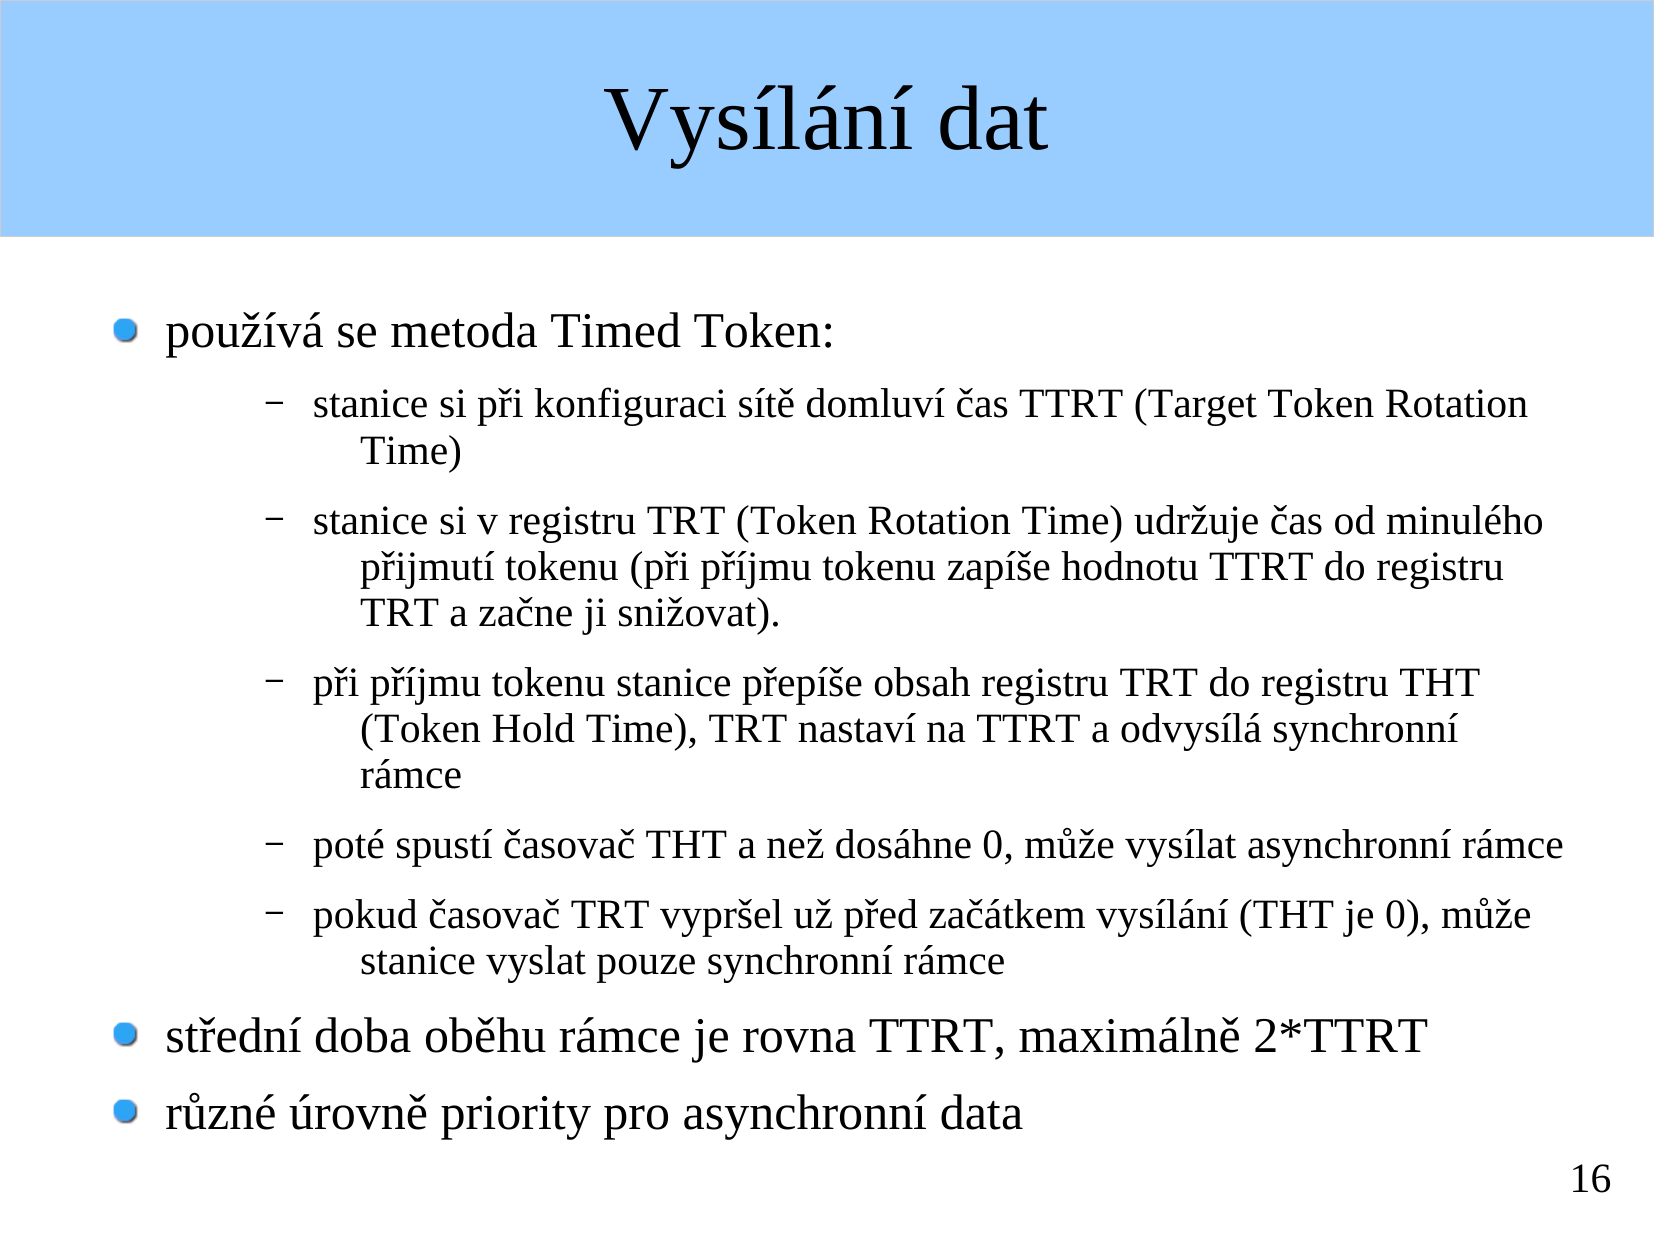

# Vysílání dat
používá se metoda Timed Token:
stanice si při konfiguraci sítě domluví čas TTRT (Target Token Rotation Time)
stanice si v registru TRT (Token Rotation Time) udržuje čas od minulého přijmutí tokenu (při příjmu tokenu zapíše hodnotu TTRT do registru TRT a začne ji snižovat).
při příjmu tokenu stanice přepíše obsah registru TRT do registru THT (Token Hold Time), TRT nastaví na TTRT a odvysílá synchronní rámce
poté spustí časovač THT a než dosáhne 0, může vysílat asynchronní rámce
pokud časovač TRT vypršel už před začátkem vysílání (THT je 0), může stanice vyslat pouze synchronní rámce
střední doba oběhu rámce je rovna TTRT, maximálně 2*TTRT
různé úrovně priority pro asynchronní data